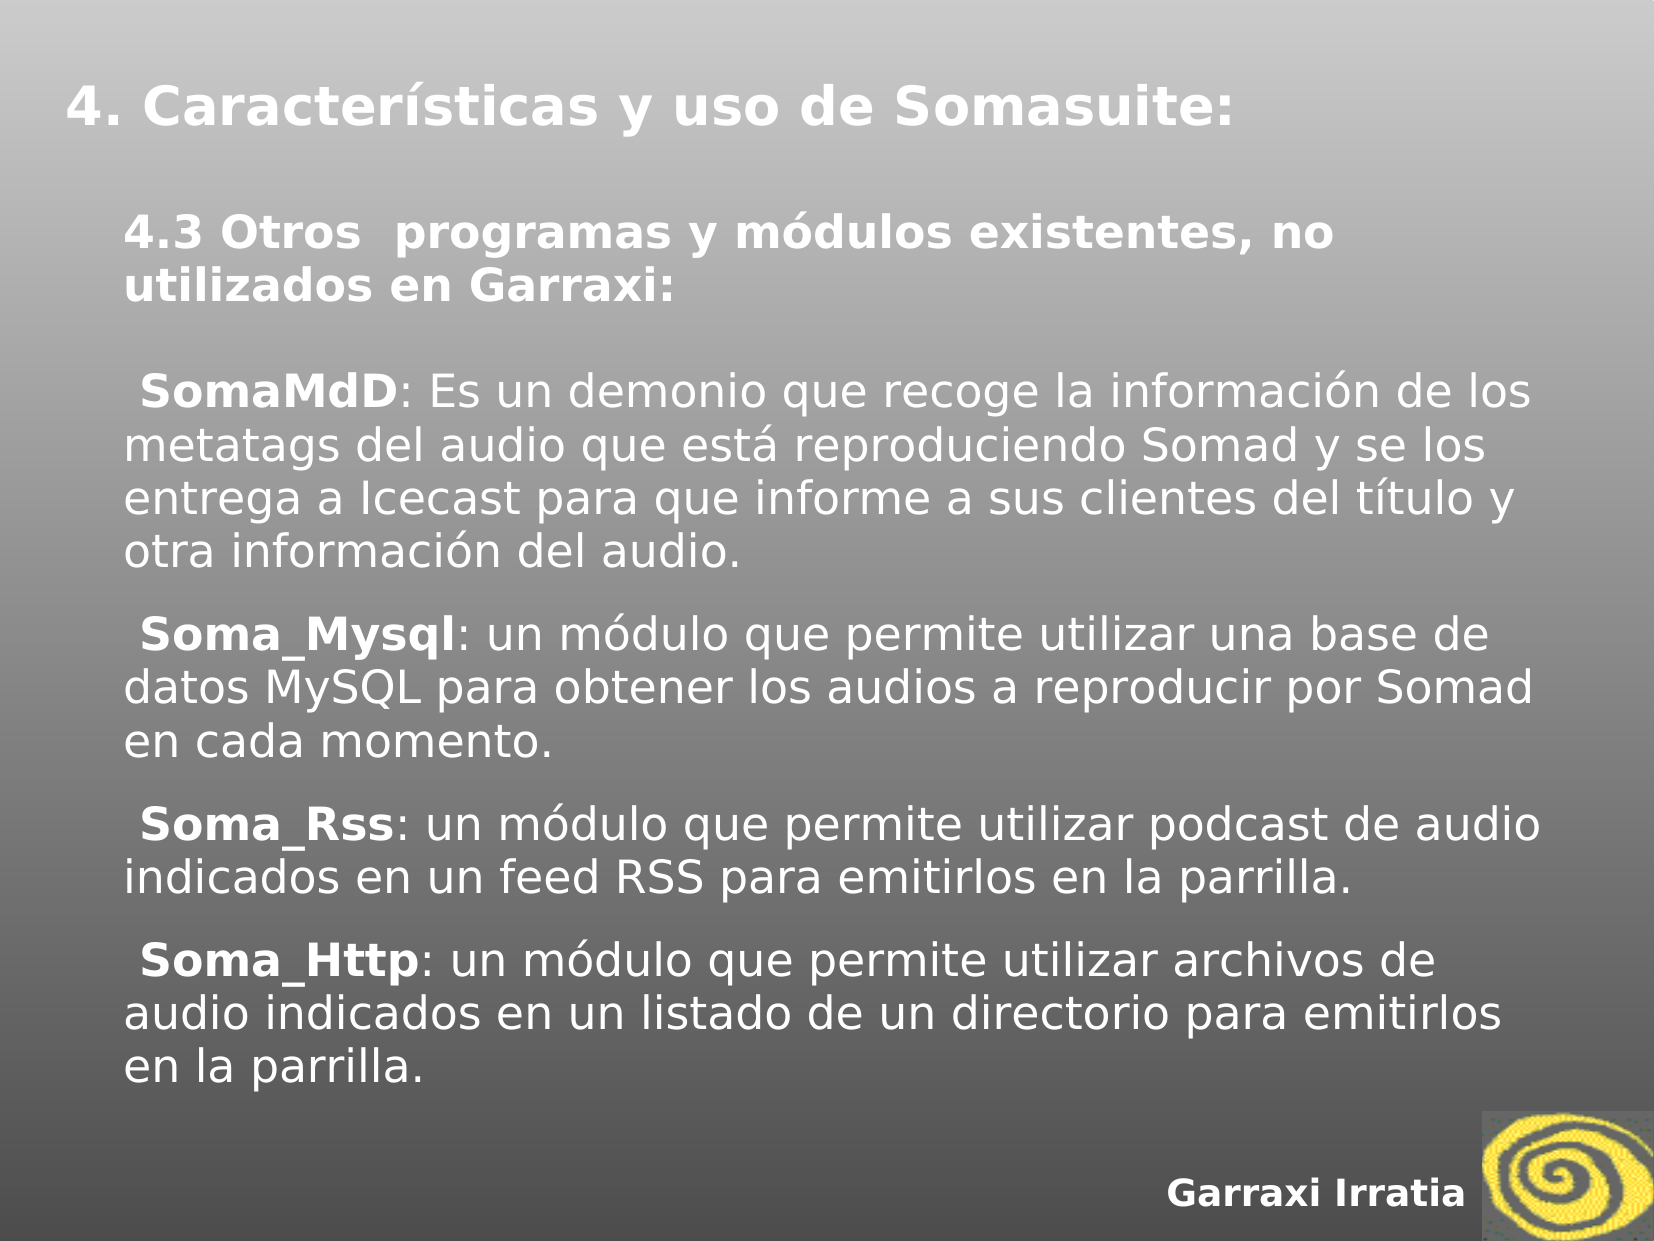

4. Características y uso de Somasuite:
4.3 Otros programas y módulos existentes, no utilizados en Garraxi:
 SomaMdD: Es un demonio que recoge la información de los metatags del audio que está reproduciendo Somad y se los entrega a Icecast para que informe a sus clientes del título y otra información del audio.
 Soma_Mysql: un módulo que permite utilizar una base de datos MySQL para obtener los audios a reproducir por Somad en cada momento.
 Soma_Rss: un módulo que permite utilizar podcast de audio indicados en un feed RSS para emitirlos en la parrilla.
 Soma_Http: un módulo que permite utilizar archivos de audio indicados en un listado de un directorio para emitirlos en la parrilla.